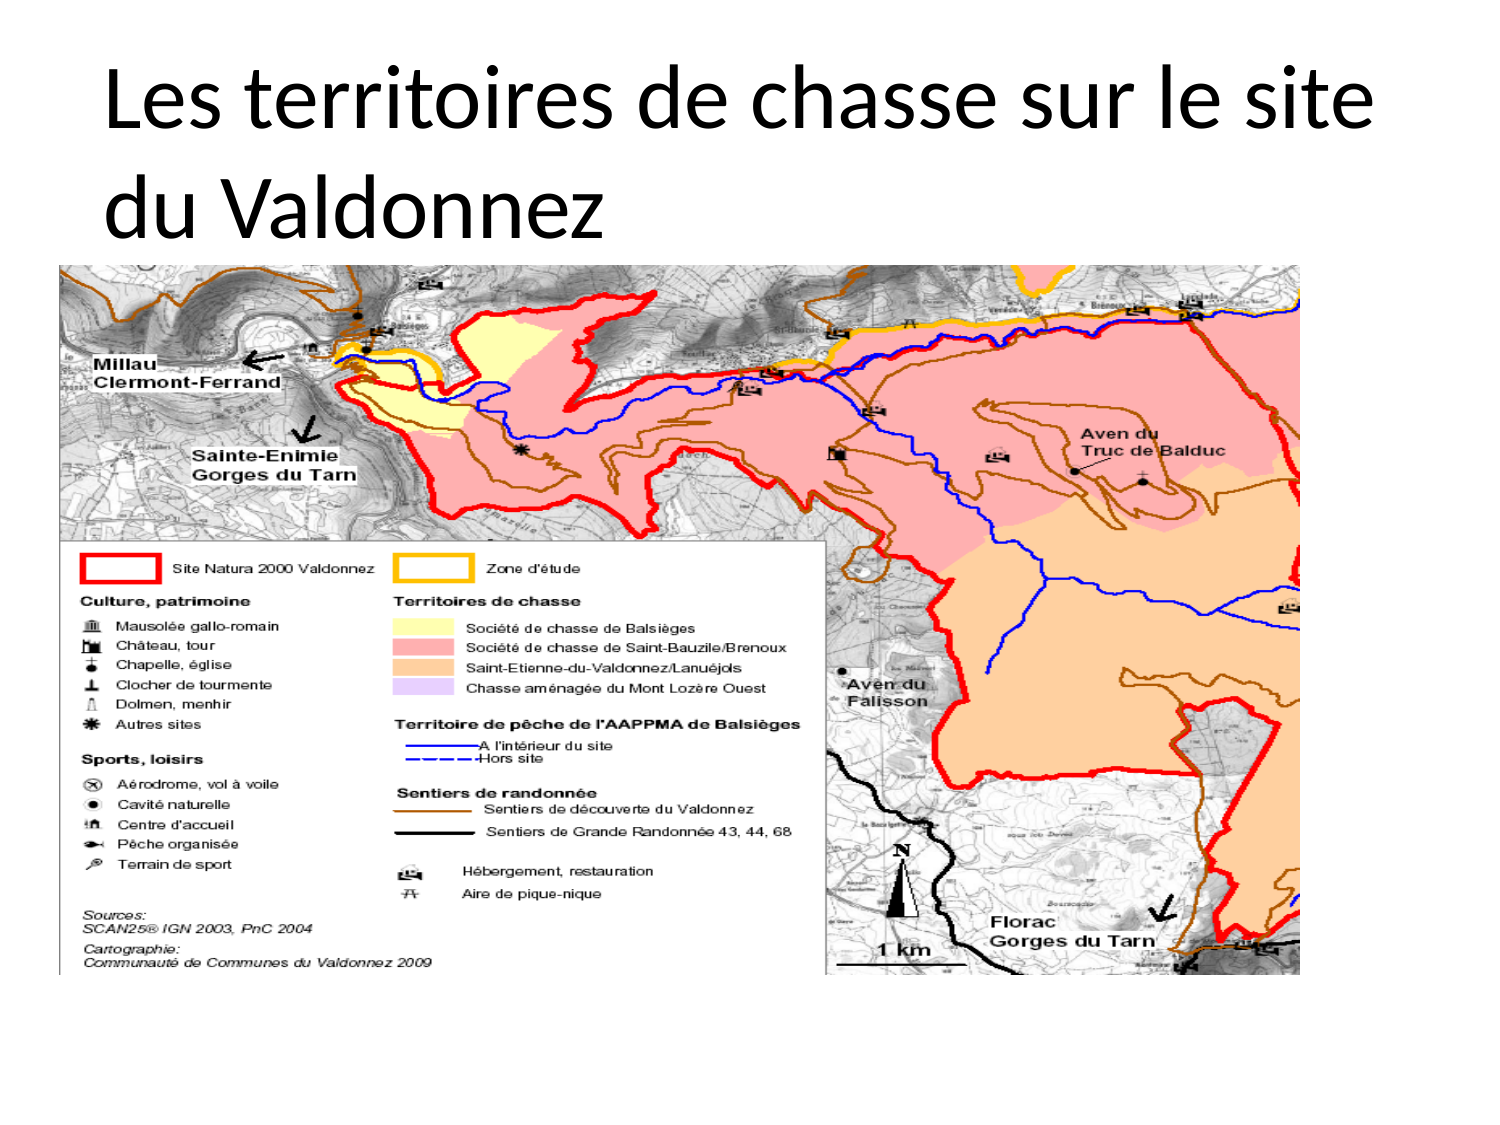

Les territoires de chasse sur le site du Valdonnez